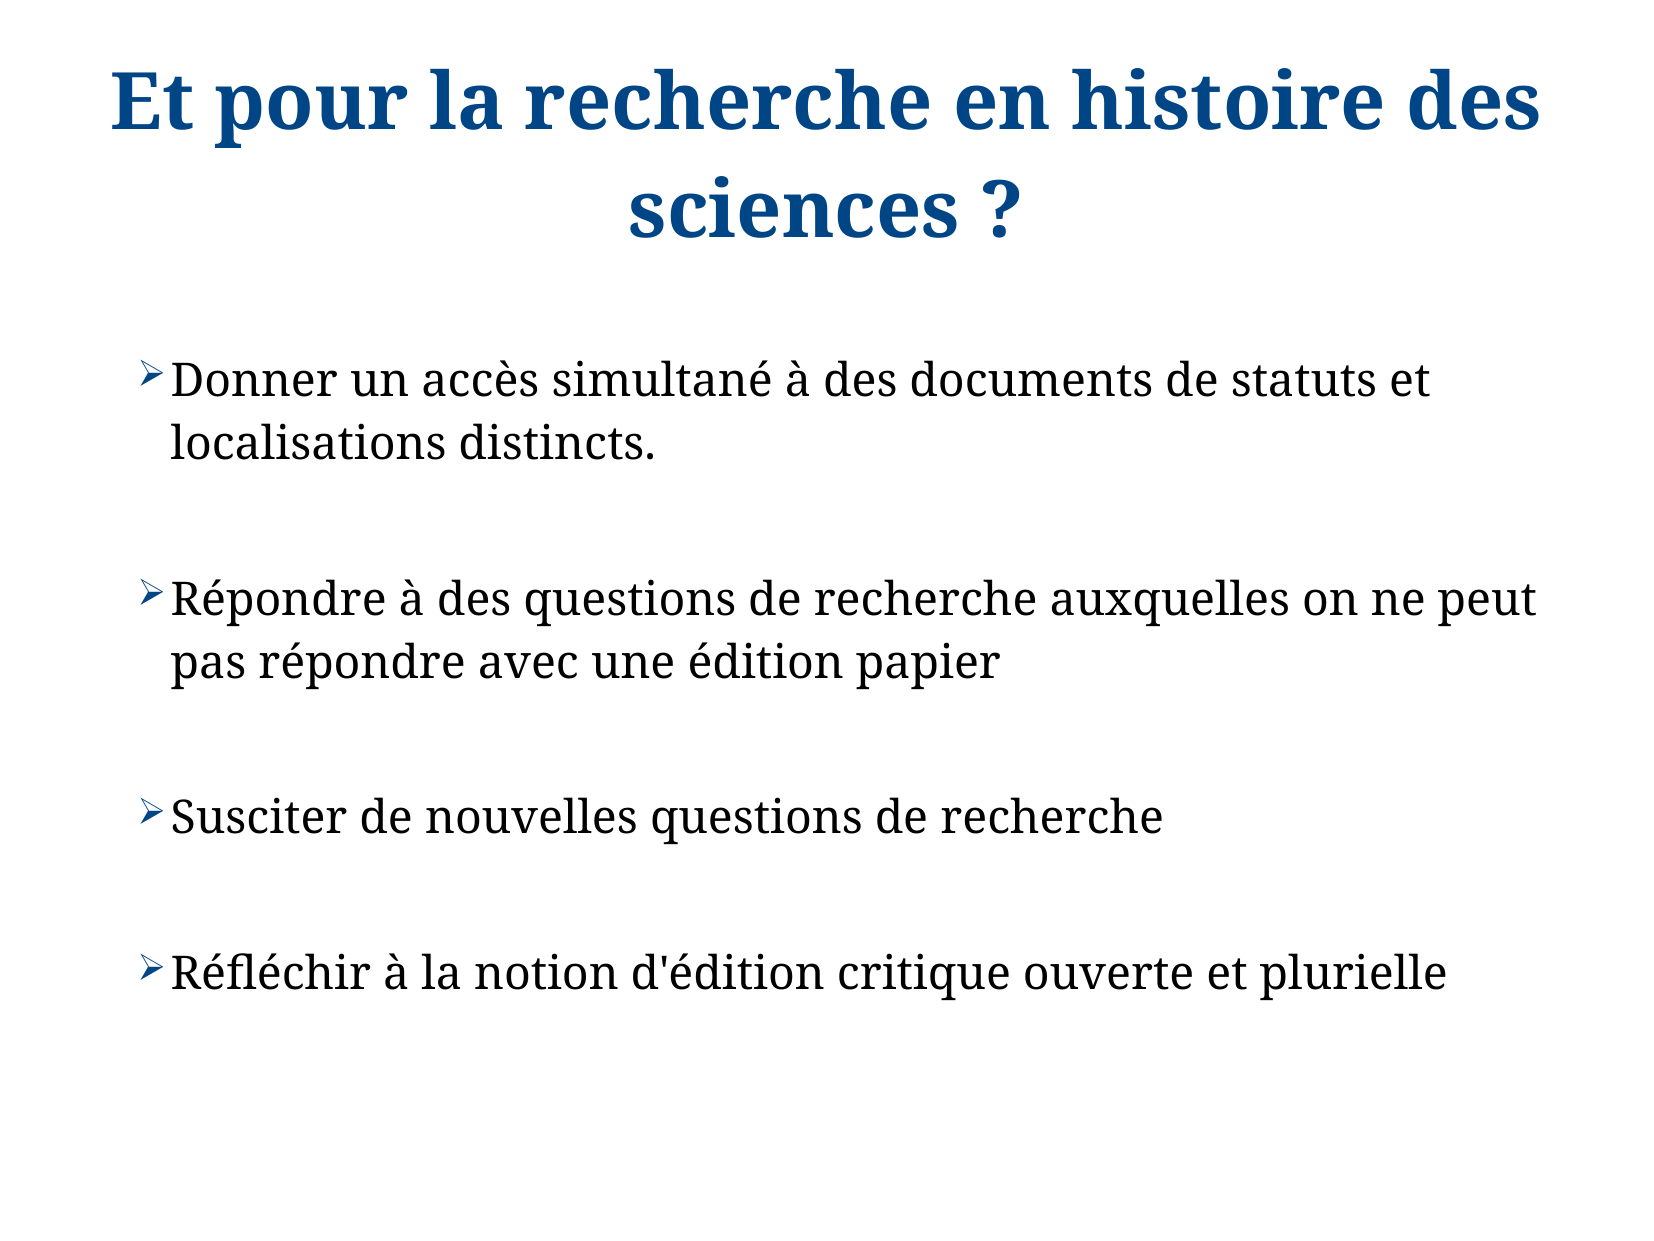

# Et pour la recherche en histoire des sciences ?
Donner un accès simultané à des documents de statuts et localisations distincts.
Répondre à des questions de recherche auxquelles on ne peut pas répondre avec une édition papier
Susciter de nouvelles questions de recherche
Réfléchir à la notion d'édition critique ouverte et plurielle